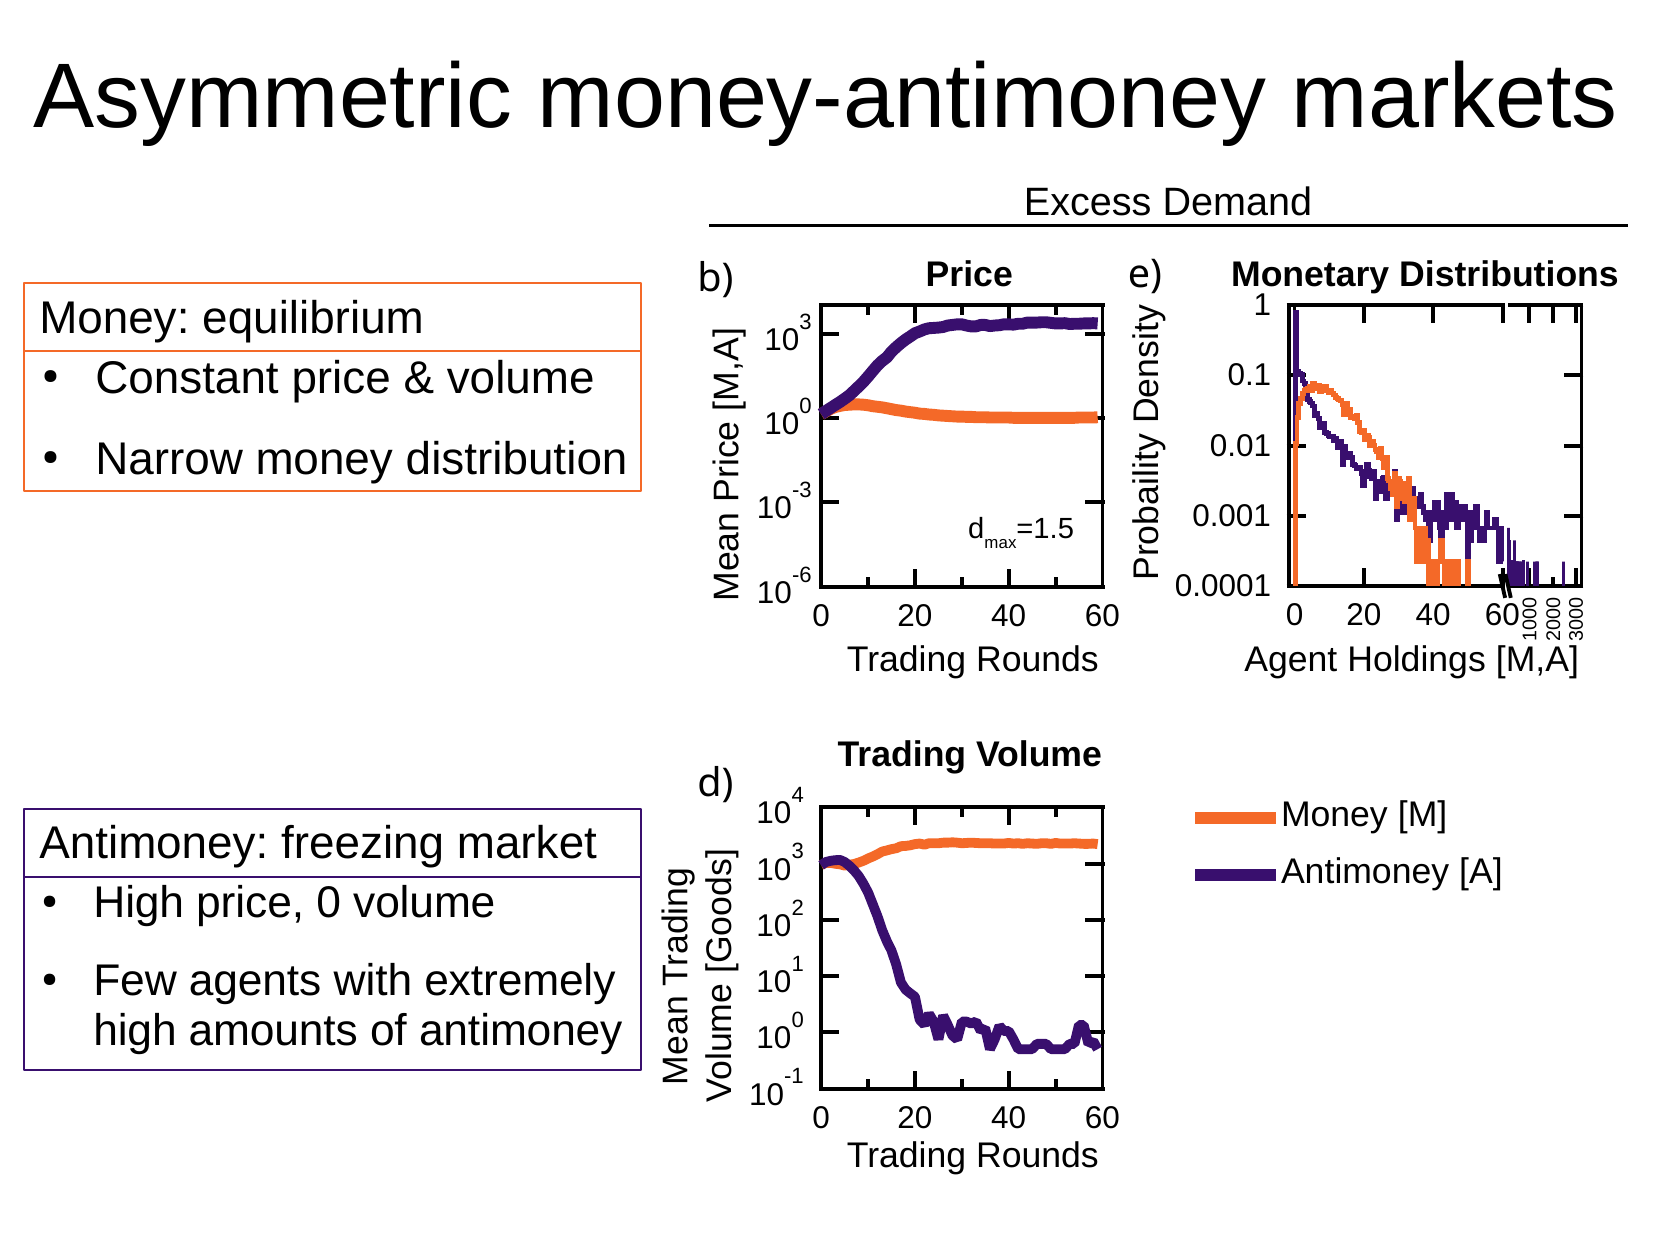

Asymmetric money-antimoney markets
Money: equilibrium
# Constant price & volume
Narrow money distribution
dmax=1.5
Antimoney: freezing market
High price, 0 volume
Few agents with extremely high amounts of antimoney